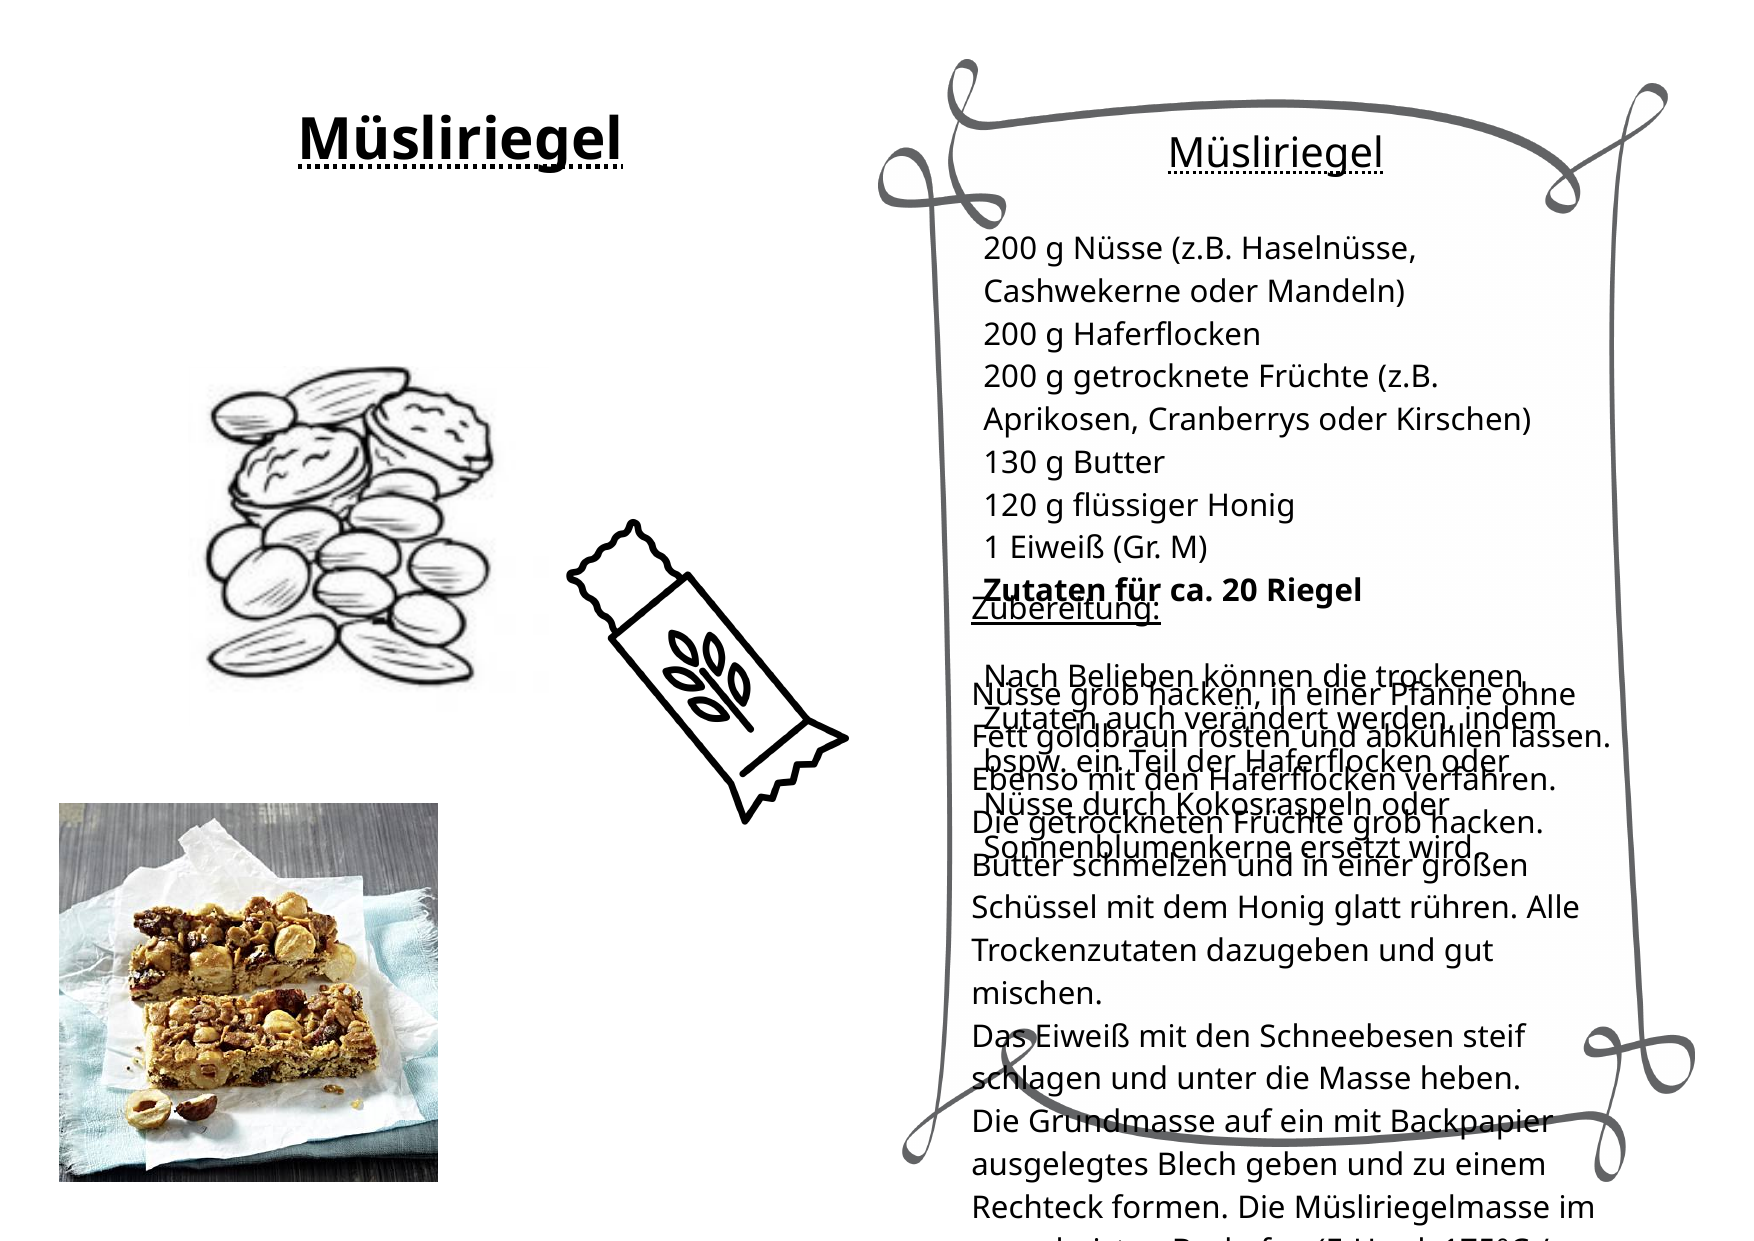

Müsliriegel
Müsliriegel
200 g Nüsse (z.B. Haselnüsse, Cashwekerne oder Mandeln)
200 g Haferflocken
200 g getrocknete Früchte (z.B. Aprikosen, Cranberrys oder Kirschen)
130 g Butter
120 g flüssiger Honig
1 Eiweiß (Gr. M) Zutaten für ca. 20 Riegel
Nach Belieben können die trockenen Zutaten auch verändert werden, indem bspw. ein Teil der Haferflocken oder Nüsse durch Kokosraspeln oder Sonnenblumenkerne ersetzt wird.
Zubereitung:
Nüsse grob hacken, in einer Pfanne ohne Fett goldbraun rösten und abkühlen lassen. Ebenso mit den Haferflocken verfahren.
Die getrockneten Früchte grob hacken.
Butter schmelzen und in einer großen Schüssel mit dem Honig glatt rühren. Alle Trockenzutaten dazugeben und gut mischen.
Das Eiweiß mit den Schneebesen steif schlagen und unter die Masse heben.
Die Grundmasse auf ein mit Backpapier ausgelegtes Blech geben und zu einem Rechteck formen. Die Müsliriegelmasse im vorgeheizten Backofen (E-Herd: 175°C / Umluft: 150°C) ca. 25 Minuten backen, bis sie leicht gebräunt und fest ist. Schließlich 10-15 Minuten abkühlen lassen und in ca. 20 Müsliriegel schneiden.
 Kühl und trocken gelagert halten sich die Riegel
 ungefähr zwei Wochen.